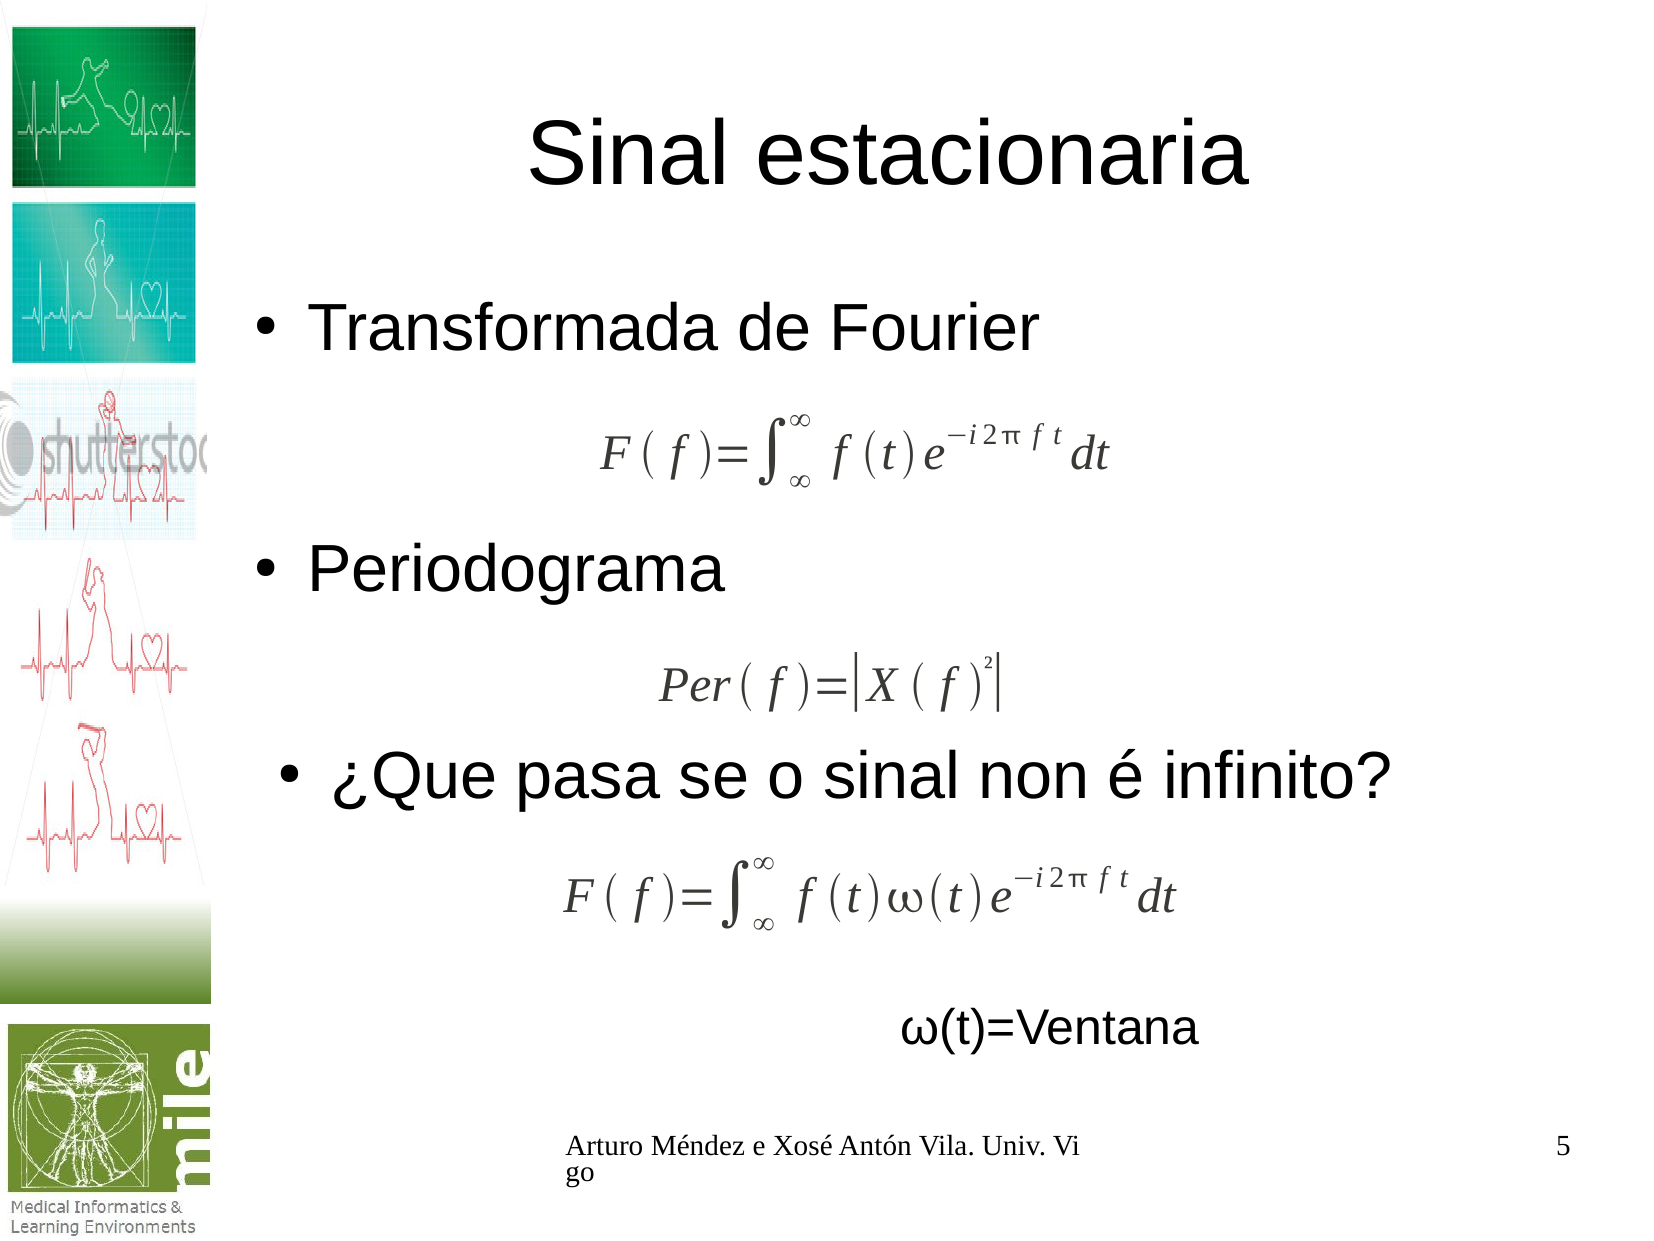

# Sinal estacionaria
Transformada de Fourier
Periodograma
¿Que pasa se o sinal non é infinito?
ω(t)=Ventana
Arturo Méndez e Xosé Antón Vila. Univ. Vigo
5